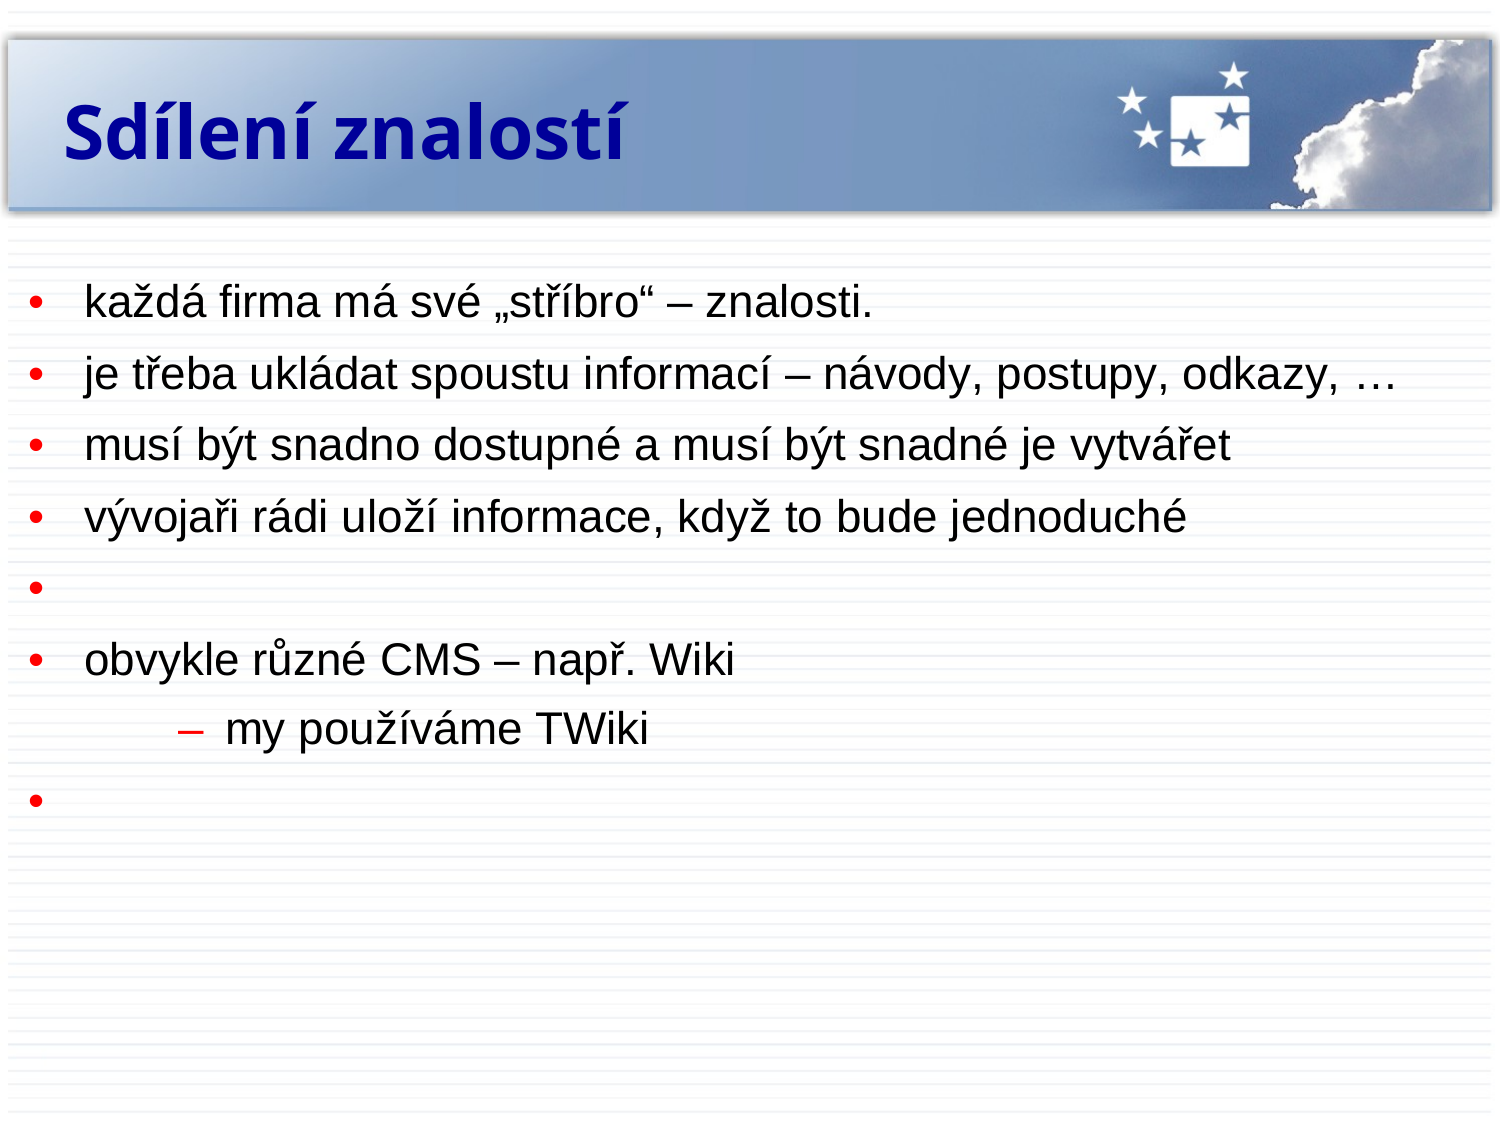

# Sdílení znalostí
každá firma má své „stříbro“ – znalosti.
je třeba ukládat spoustu informací – návody, postupy, odkazy, …
musí být snadno dostupné a musí být snadné je vytvářet
vývojaři rádi uloží informace, když to bude jednoduché
obvykle různé CMS – např. Wiki
my používáme TWiki